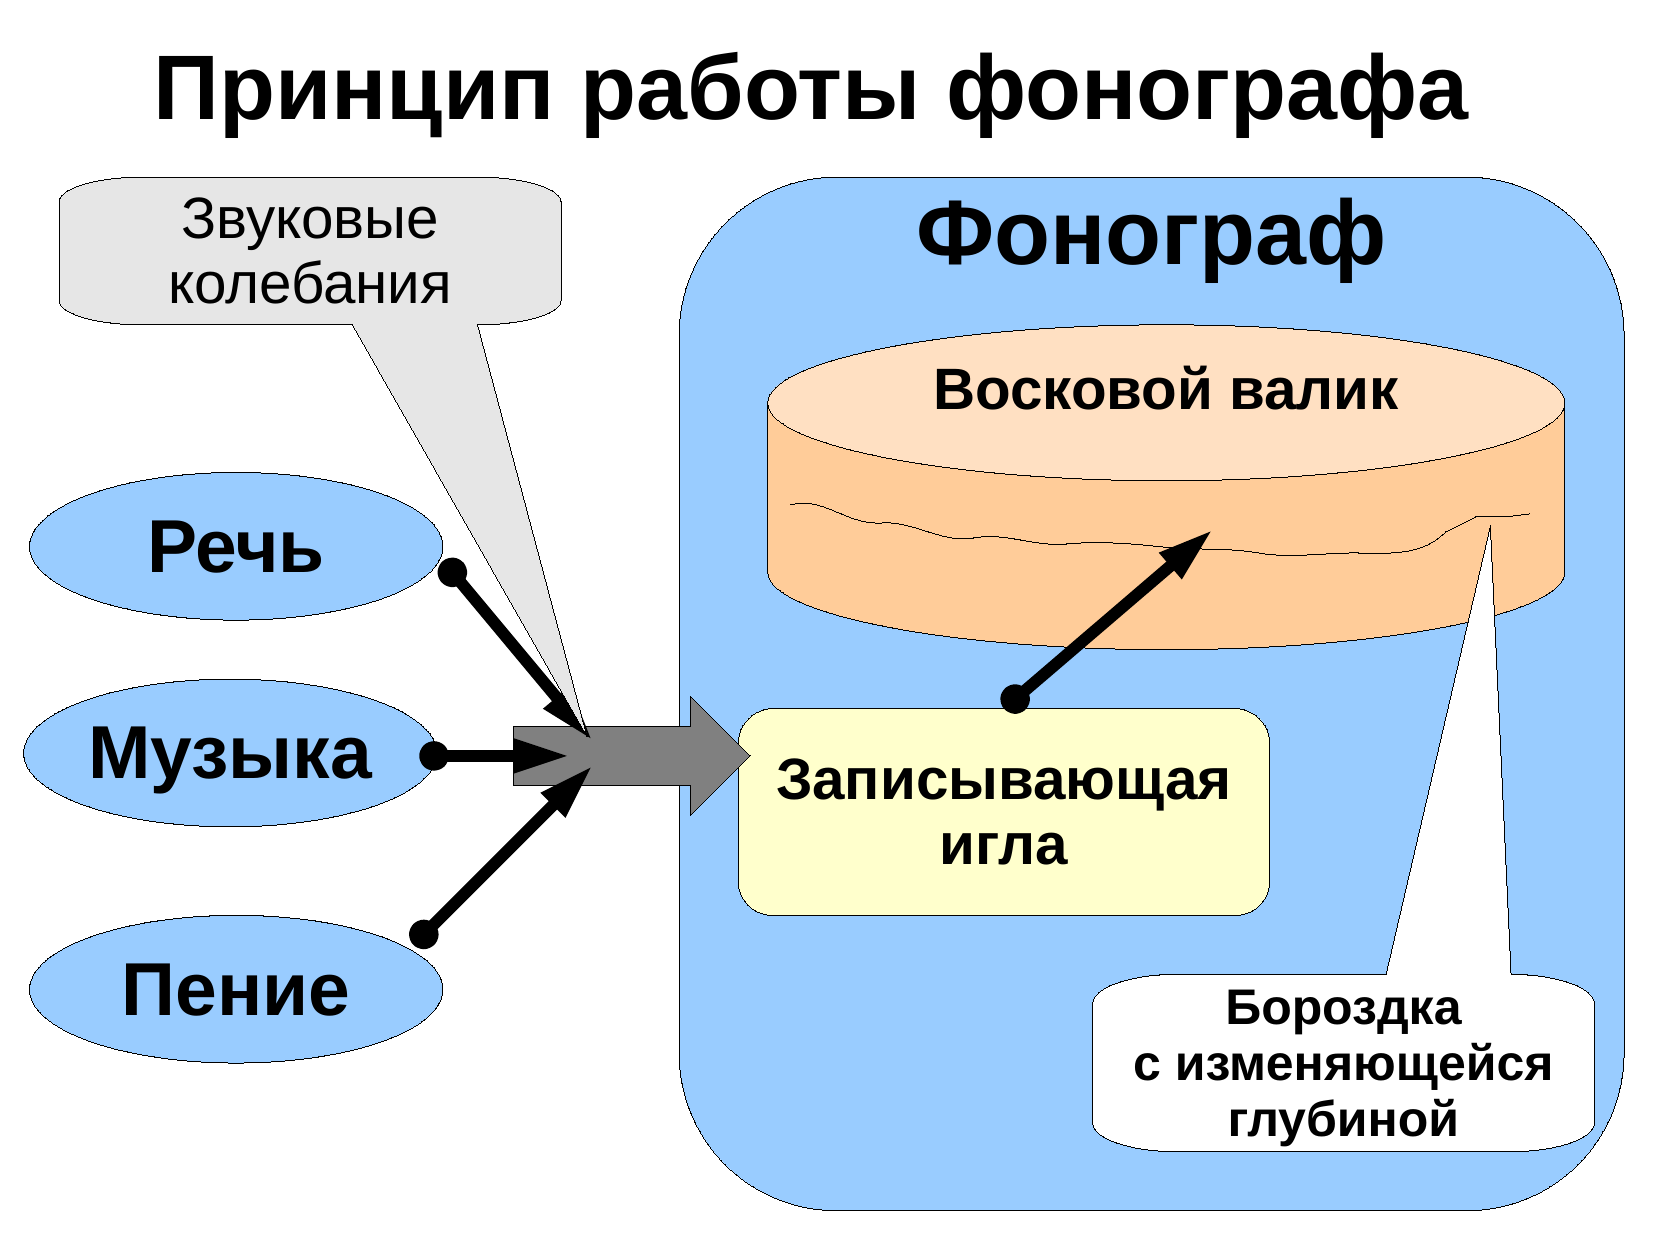

Принцип работы фонографа
Звуковые колебания
Фонограф
Восковой валик
Речь
Музыка
Записывающая
игла
Пение
Бороздка
с изменяющейся
глубиной